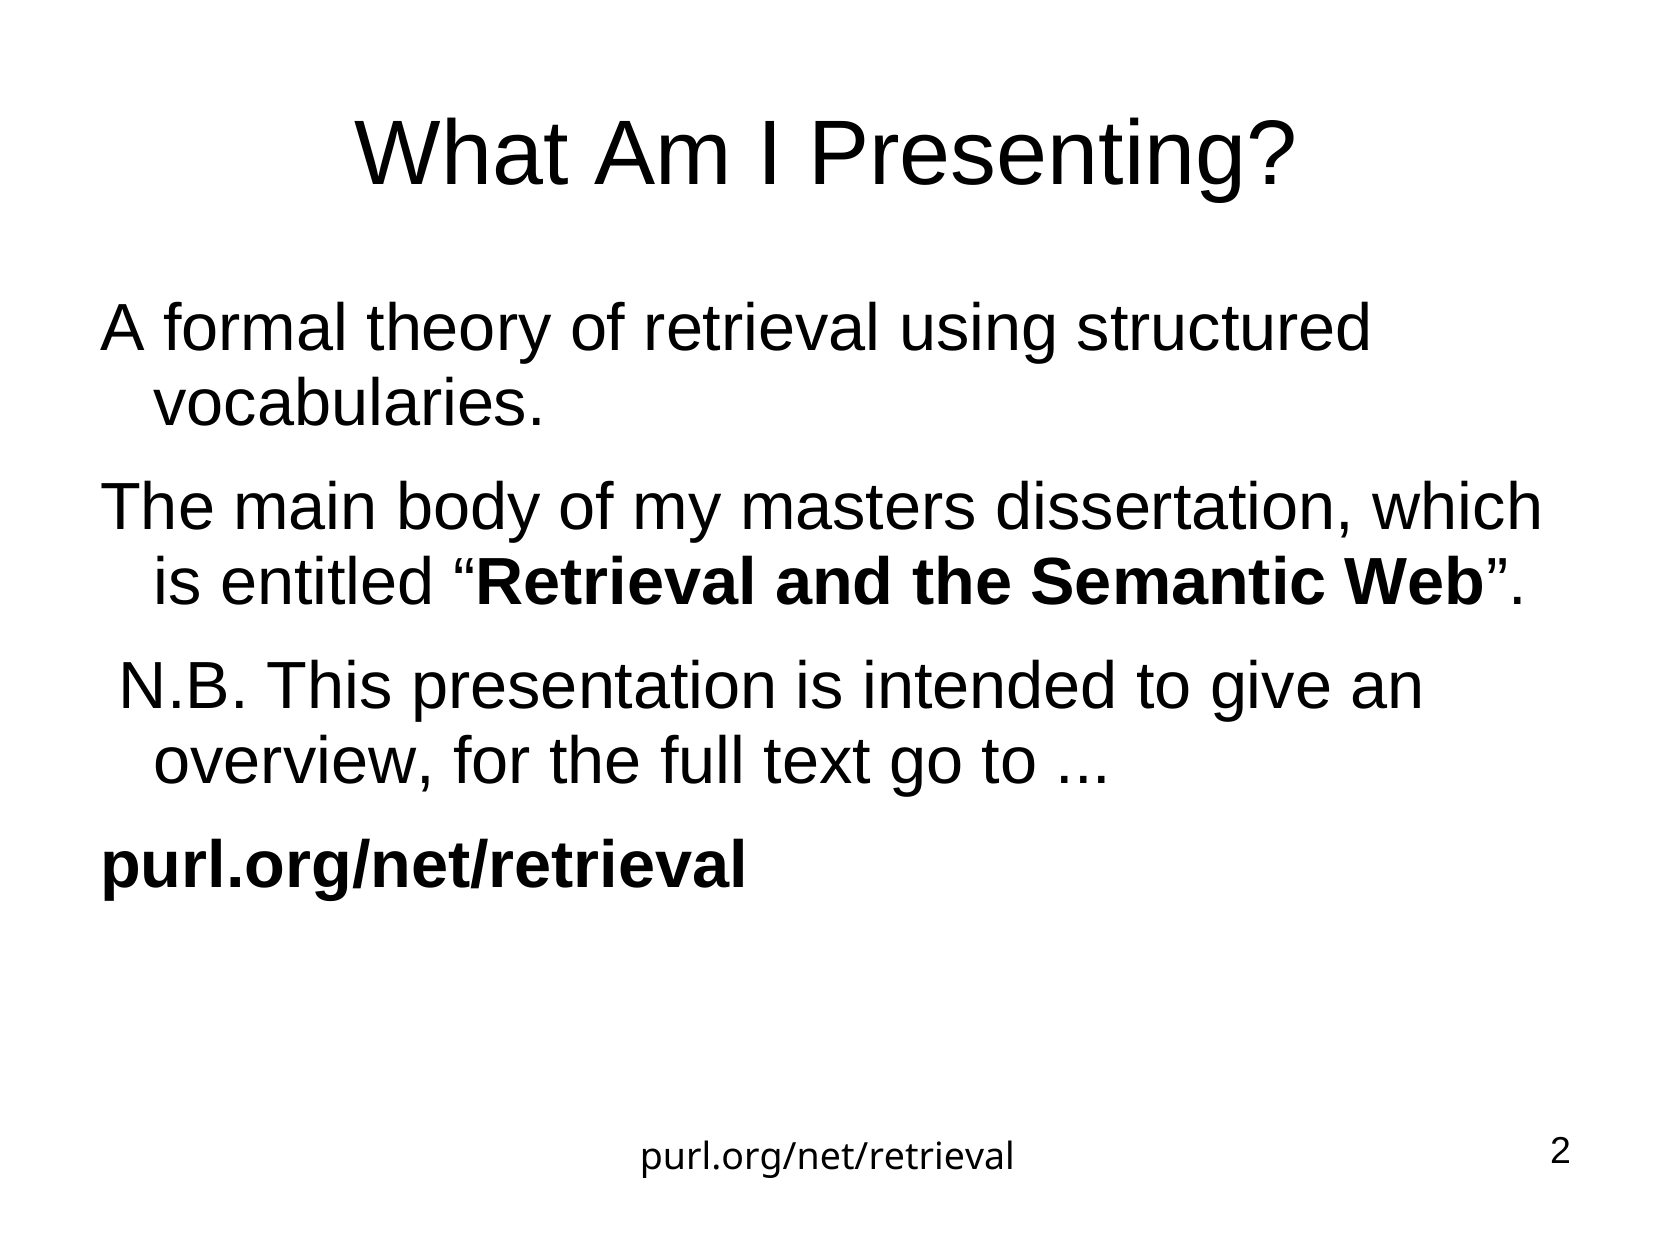

# What Am I Presenting?
A formal theory of retrieval using structured vocabularies.
The main body of my masters dissertation, which is entitled “Retrieval and the Semantic Web”.
 N.B. This presentation is intended to give an overview, for the full text go to ...
purl.org/net/retrieval
purl.org/net/retrieval
2